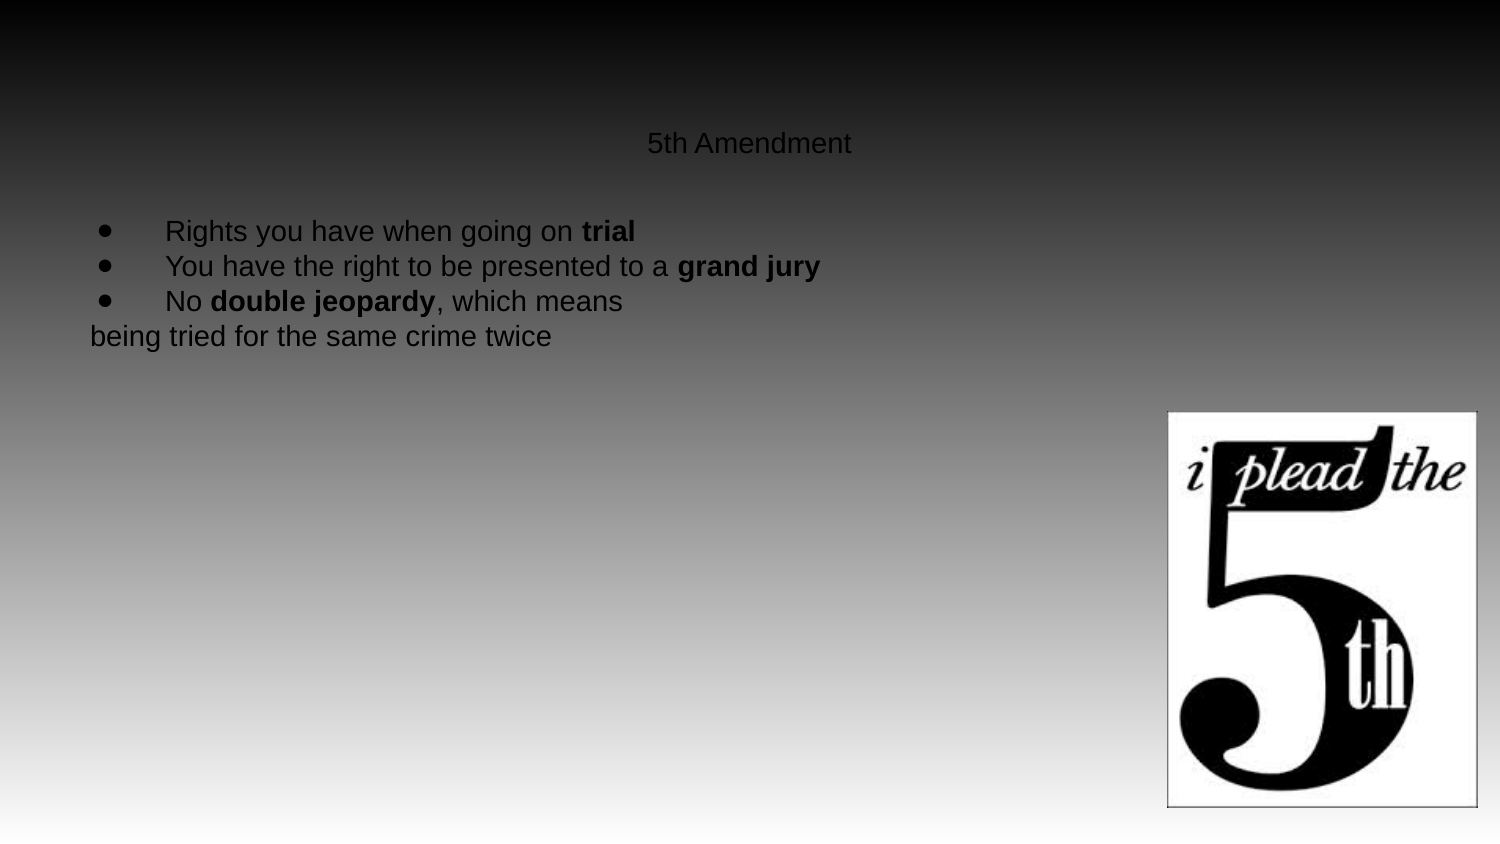

# 5th Amendment
Rights you have when going on trial
You have the right to be presented to a grand jury
No double jeopardy, which means
being tried for the same crime twice